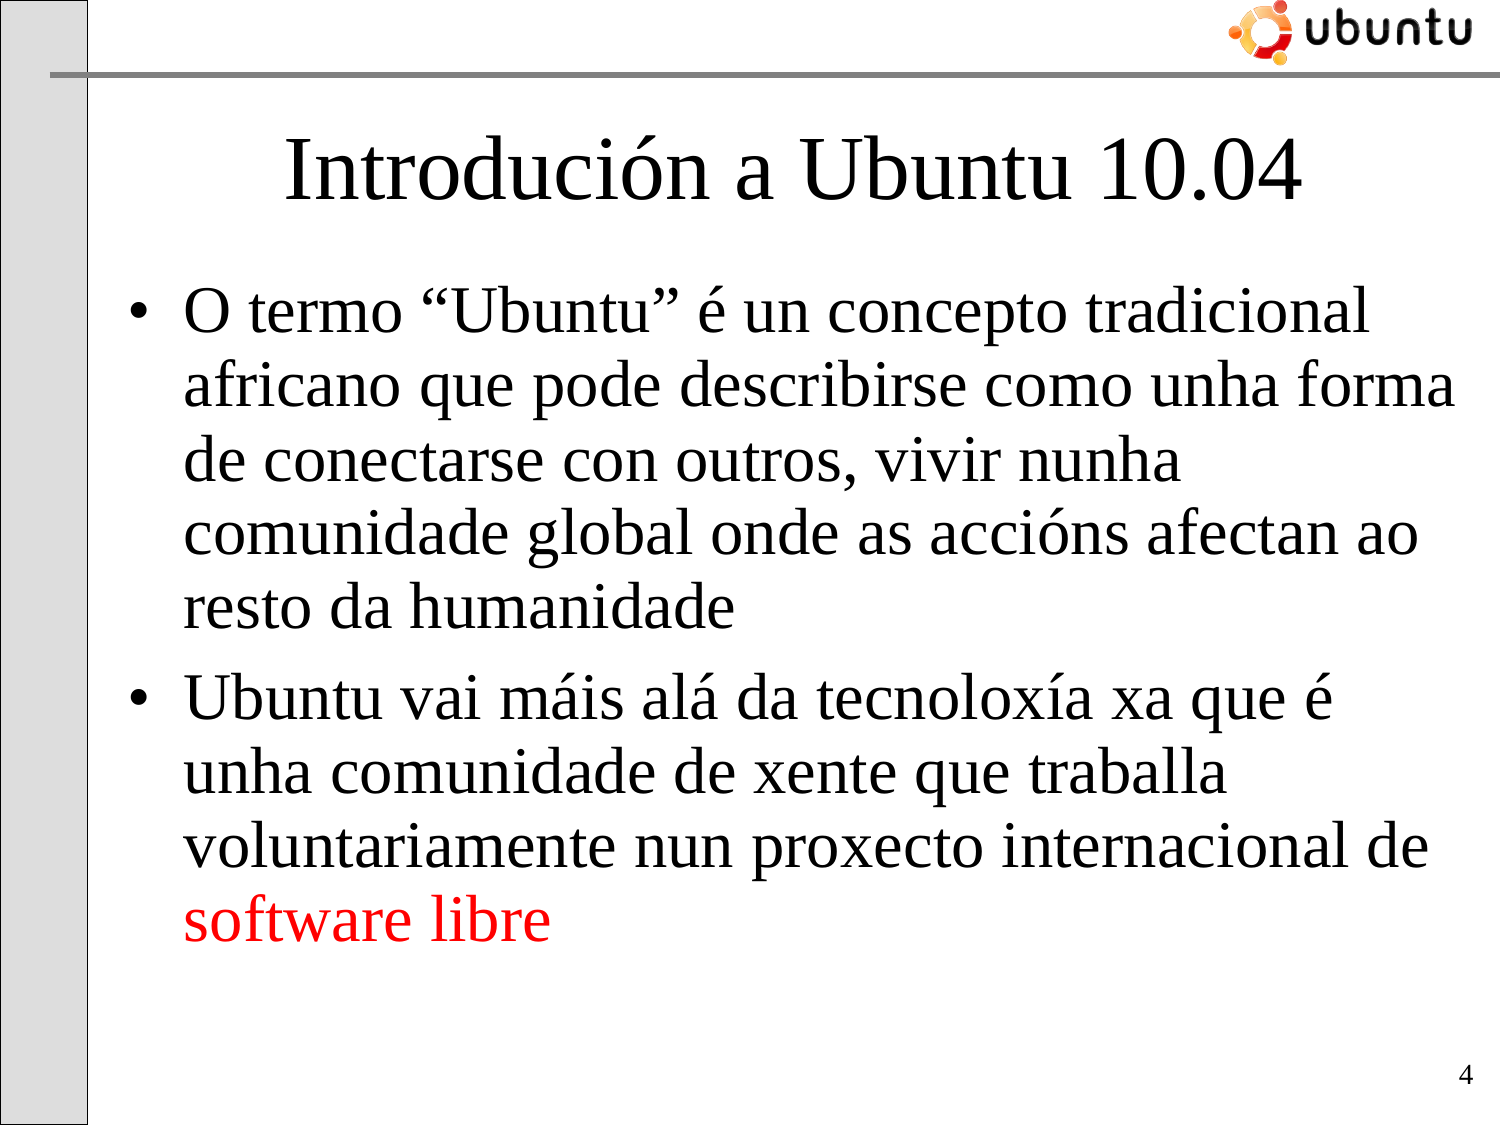

# Introdución a Ubuntu 10.04
O termo “Ubuntu” é un concepto tradicional africano que pode describirse como unha forma de conectarse con outros, vivir nunha comunidade global onde as accións afectan ao resto da humanidade
Ubuntu vai máis alá da tecnoloxía xa que é unha comunidade de xente que traballa voluntariamente nun proxecto internacional de software libre
4